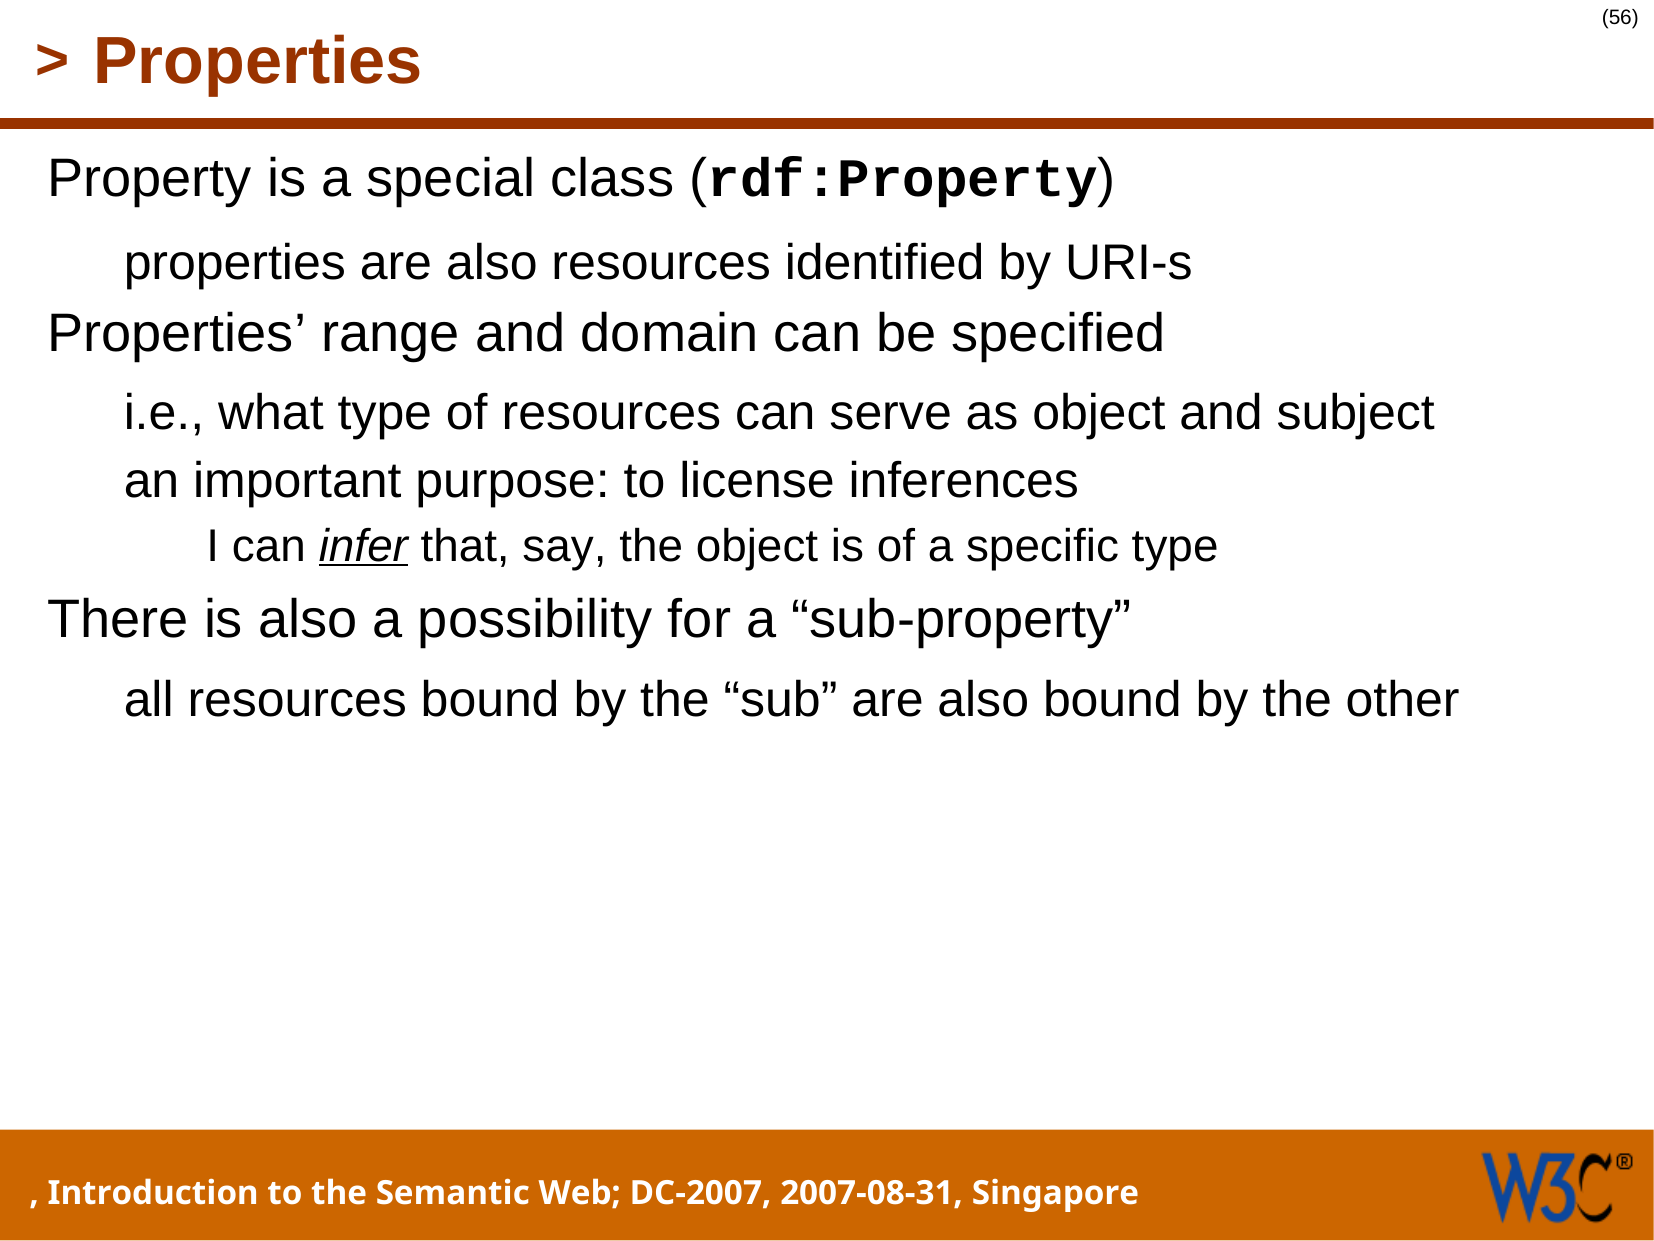

# Properties
Property is a special class (rdf:Property)
properties are also resources identified by URI-s
Properties’ range and domain can be specified
i.e., what type of resources can serve as object and subject
an important purpose: to license inferences
I can infer that, say, the object is of a specific type
There is also a possibility for a “sub-property”
all resources bound by the “sub” are also bound by the other